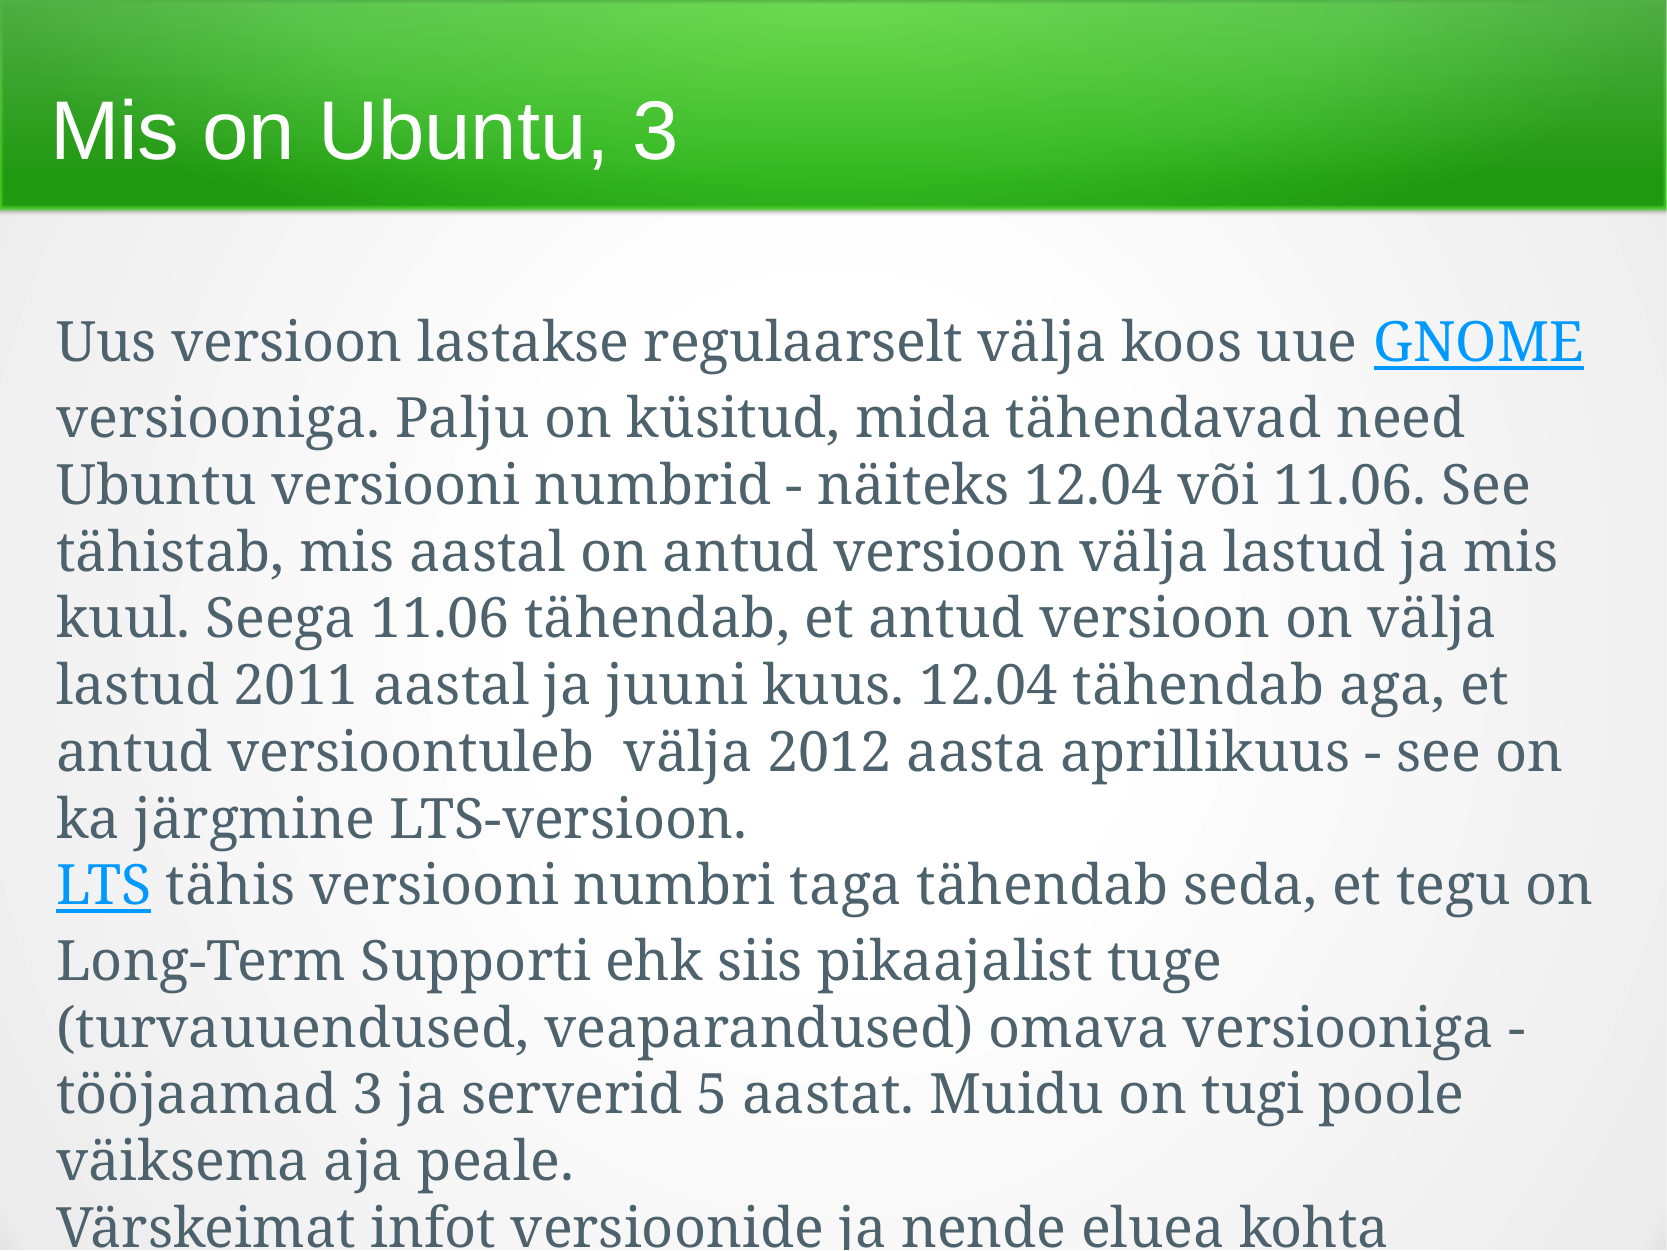

# Mis on Ubuntu, 3
Uus versioon lastakse regulaarselt välja koos uue GNOME versiooniga. Palju on küsitud, mida tähendavad need Ubuntu versiooni numbrid - näiteks 12.04 või 11.06. See tähistab, mis aastal on antud versioon välja lastud ja mis kuul. Seega 11.06 tähendab, et antud versioon on välja lastud 2011 aastal ja juuni kuus. 12.04 tähendab aga, et antud versioontuleb  välja 2012 aasta aprillikuus - see on ka järgmine LTS-versioon.
LTS tähis versiooni numbri taga tähendab seda, et tegu on Long-Term Supporti ehk siis pikaajalist tuge (turvauuendused, veaparandused) omava versiooniga - tööjaamad 3 ja serverid 5 aastat. Muidu on tugi poole väiksema aja peale.
Värskeimat infot versioonide ja nende eluea kohta leiab siit.  Eesti keeles leiab versioonide infot siit.